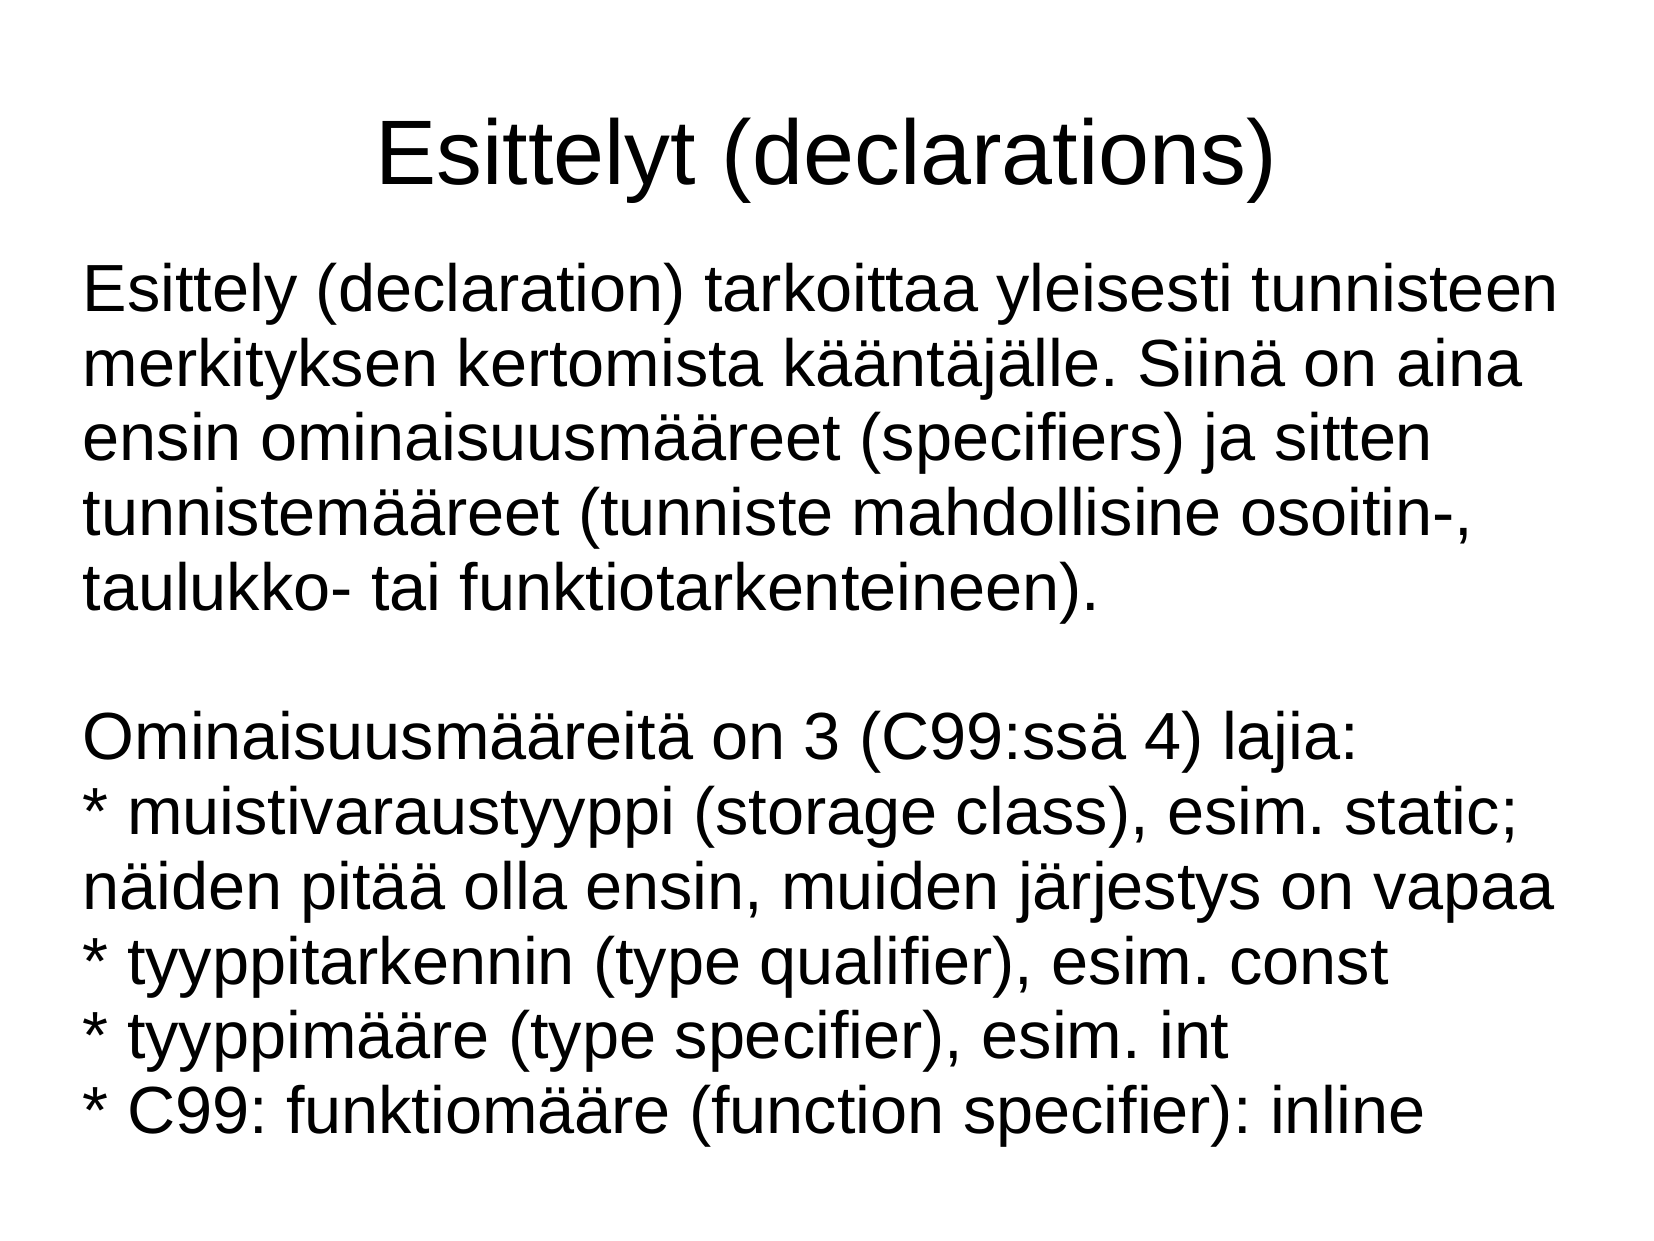

# Esittelyt (declarations)
Esittely (declaration) tarkoittaa yleisesti tunnisteen merkityksen kertomista kääntäjälle. Siinä on aina ensin ominaisuusmääreet (specifiers) ja sitten tunnistemääreet (tunniste mahdollisine osoitin-, taulukko- tai funktiotarkenteineen).
Ominaisuusmääreitä on 3 (C99:ssä 4) lajia:
* muistivaraustyyppi (storage class), esim. static; näiden pitää olla ensin, muiden järjestys on vapaa
* tyyppitarkennin (type qualifier), esim. const
* tyyppimääre (type specifier), esim. int
* C99: funktiomääre (function specifier): inline